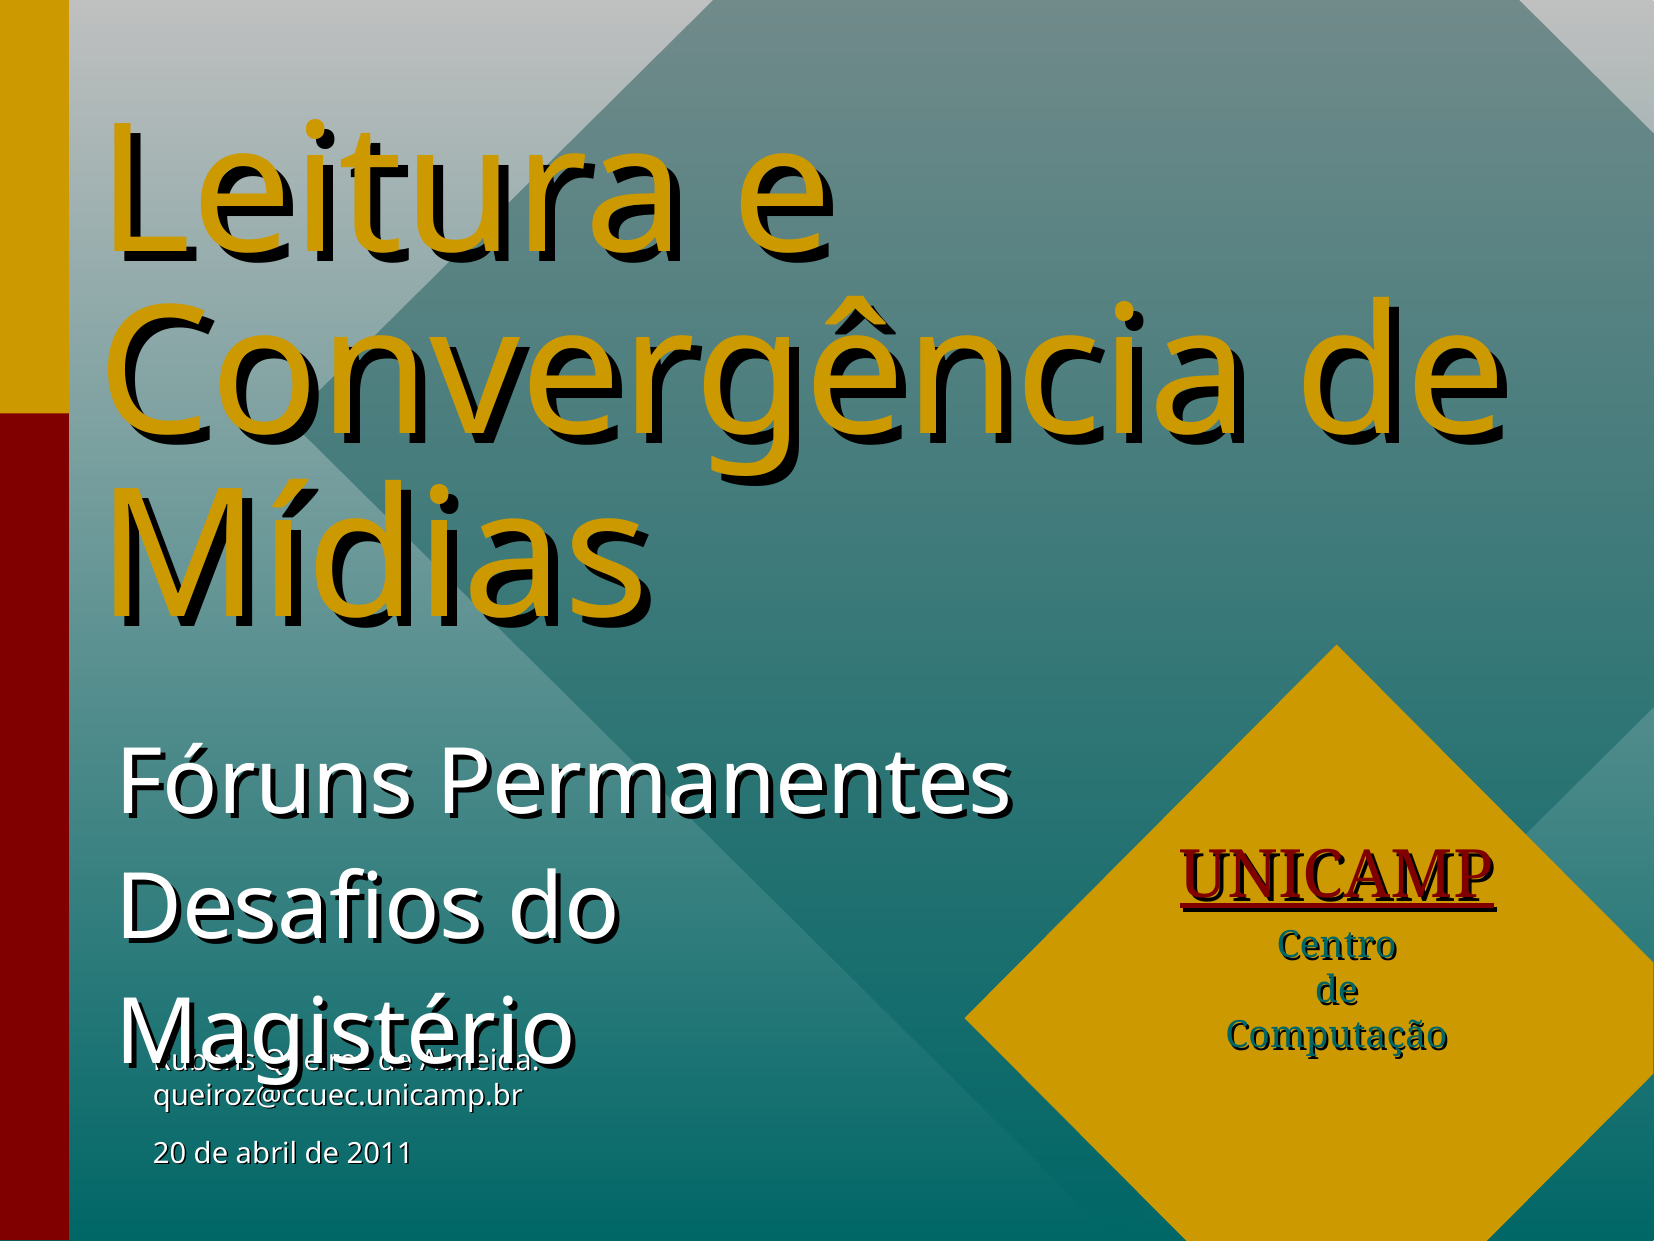

# Leitura e Convergência de Mídias
UNICAMP
Centro
de
Computação
Fóruns Permanentes
Desafios do Magistério
Rubens Queiroz de Almeida.
queiroz@ccuec.unicamp.br
20 de abril de 2011